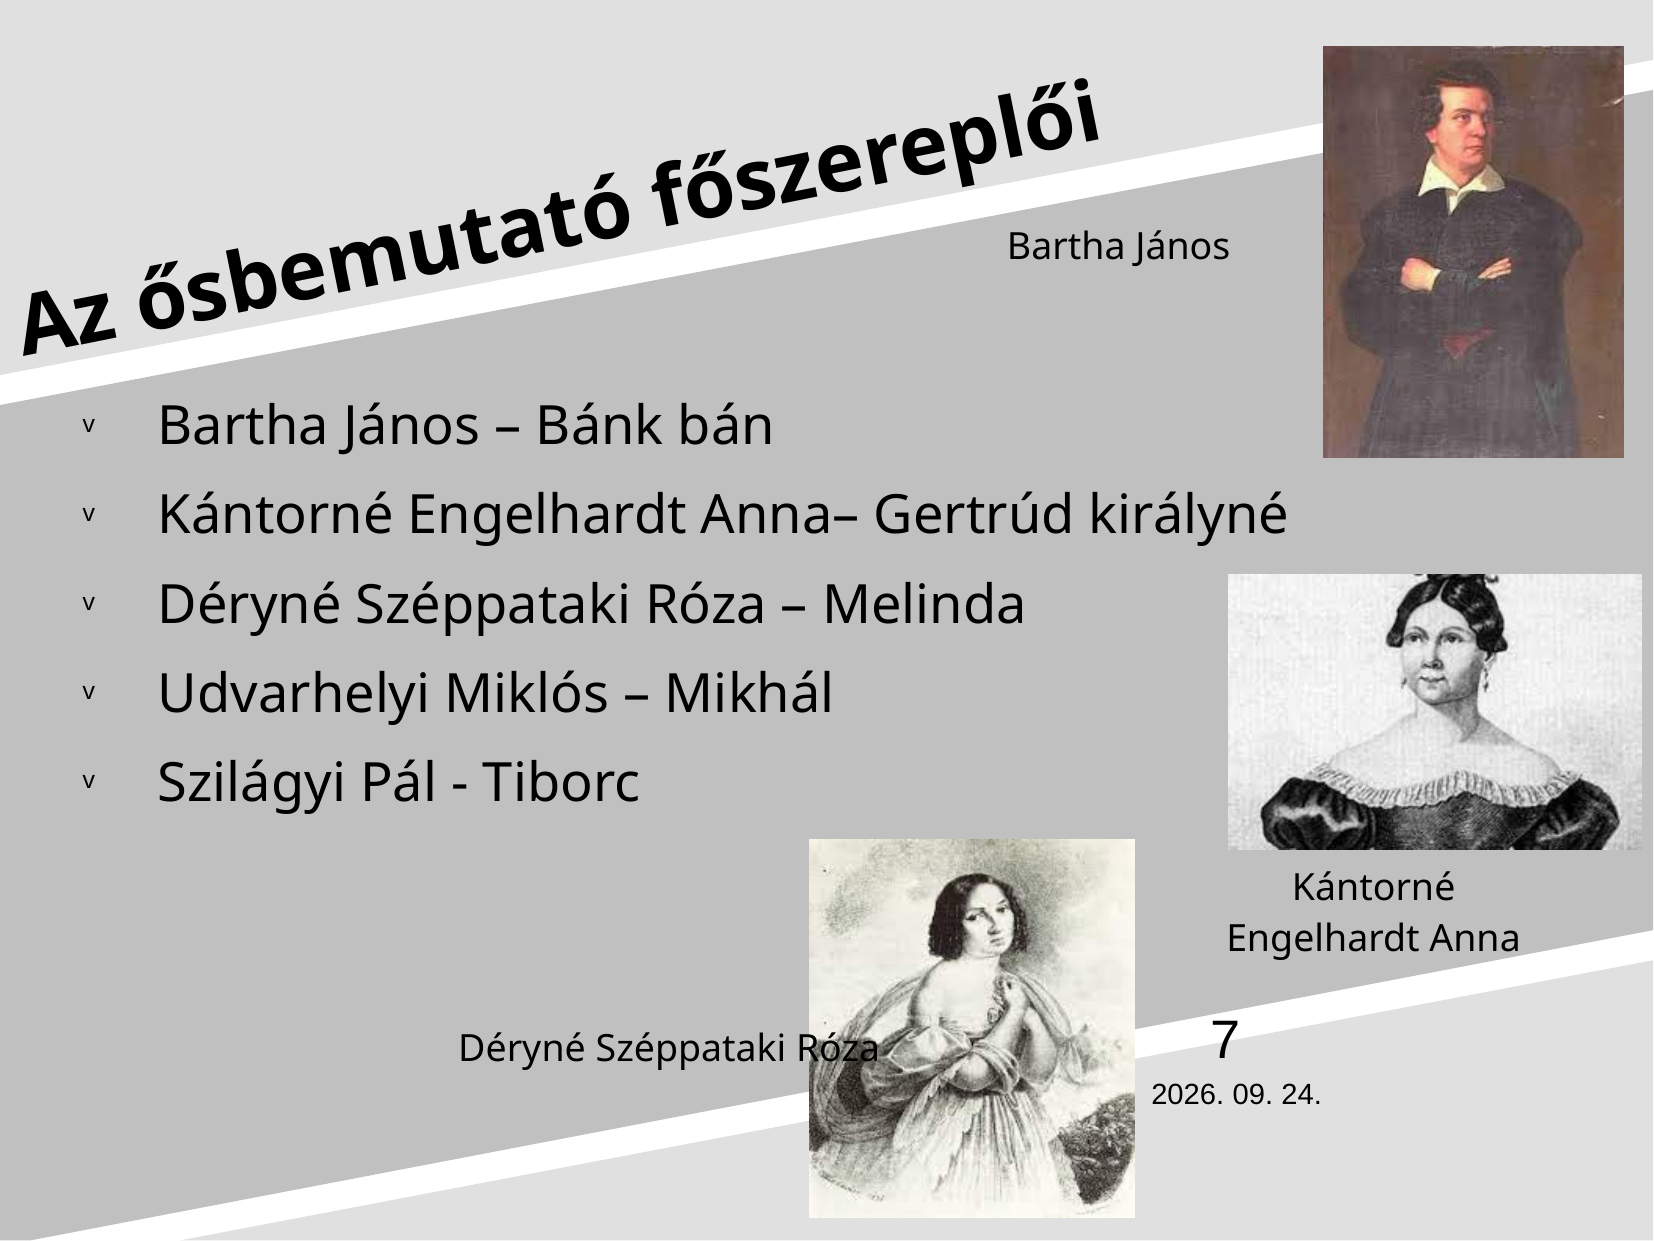

# Az ősbemutató főszereplői
Bartha János
Bartha János – Bánk bán
Kántorné Engelhardt Anna– Gertrúd királyné
Déryné Széppataki Róza – Melinda
Udvarhelyi Miklós – Mikhál
Szilágyi Pál - Tiborc
Kántorné Engelhardt Anna
Déryné Széppataki Róza